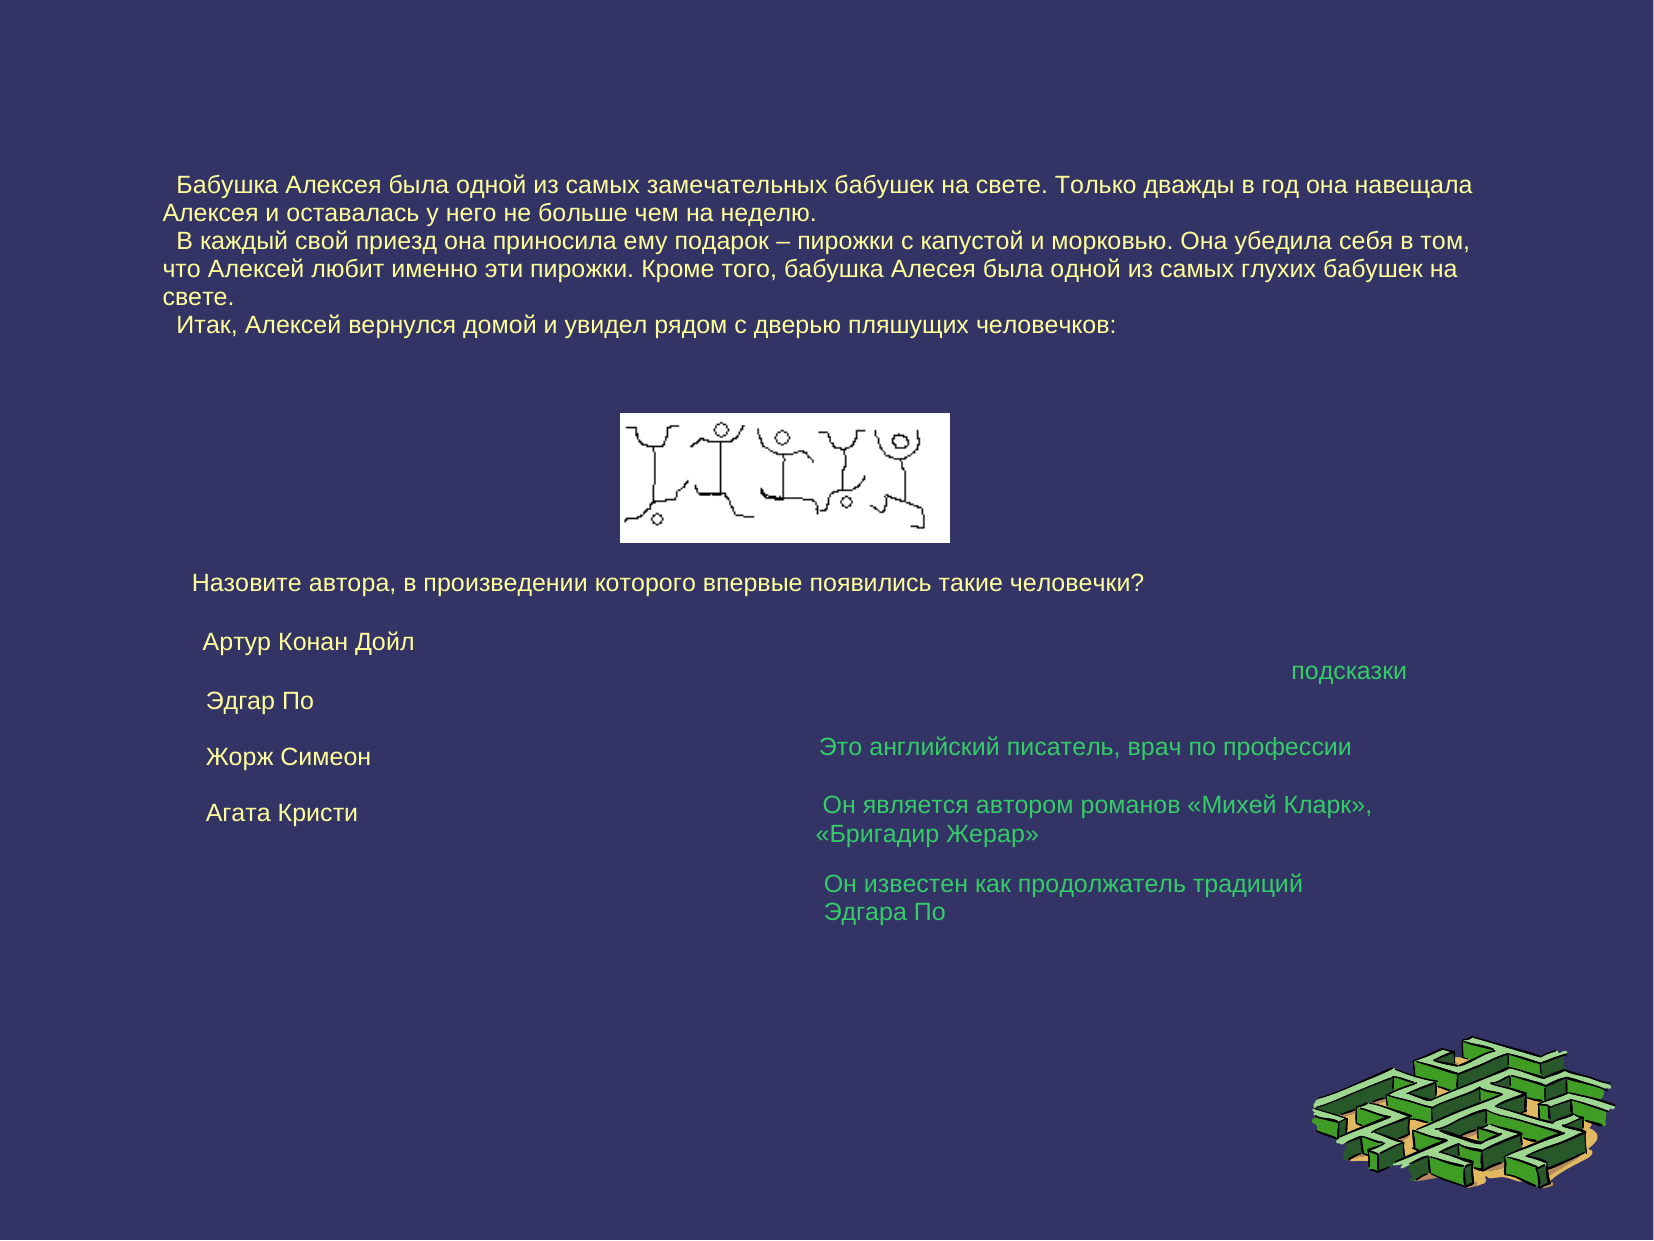

Бабушка Алексея была одной из самых замечательных бабушек на свете. Только дважды в год она навещала Алексея и оставалась у него не больше чем на неделю.
 В каждый свой приезд она приносила ему подарок – пирожки с капустой и морковью. Она убедила себя в том,
что Алексей любит именно эти пирожки. Кроме того, бабушка Алесея была одной из самых глухих бабушек на
свете.
 Итак, Алексей вернулся домой и увидел рядом с дверью пляшущих человечков:
Назовите автора, в произведении которого впервые появились такие человечки?
 Артур Конан Дойл
 подсказки
 Эдгар По
 Жорж Симеон
 Агата Кристи
 Это английский писатель, врач по профессии
 Он является автором романов «Михей Кларк», «Бригадир Жерар»
Он известен как продолжатель традиций Эдгара По